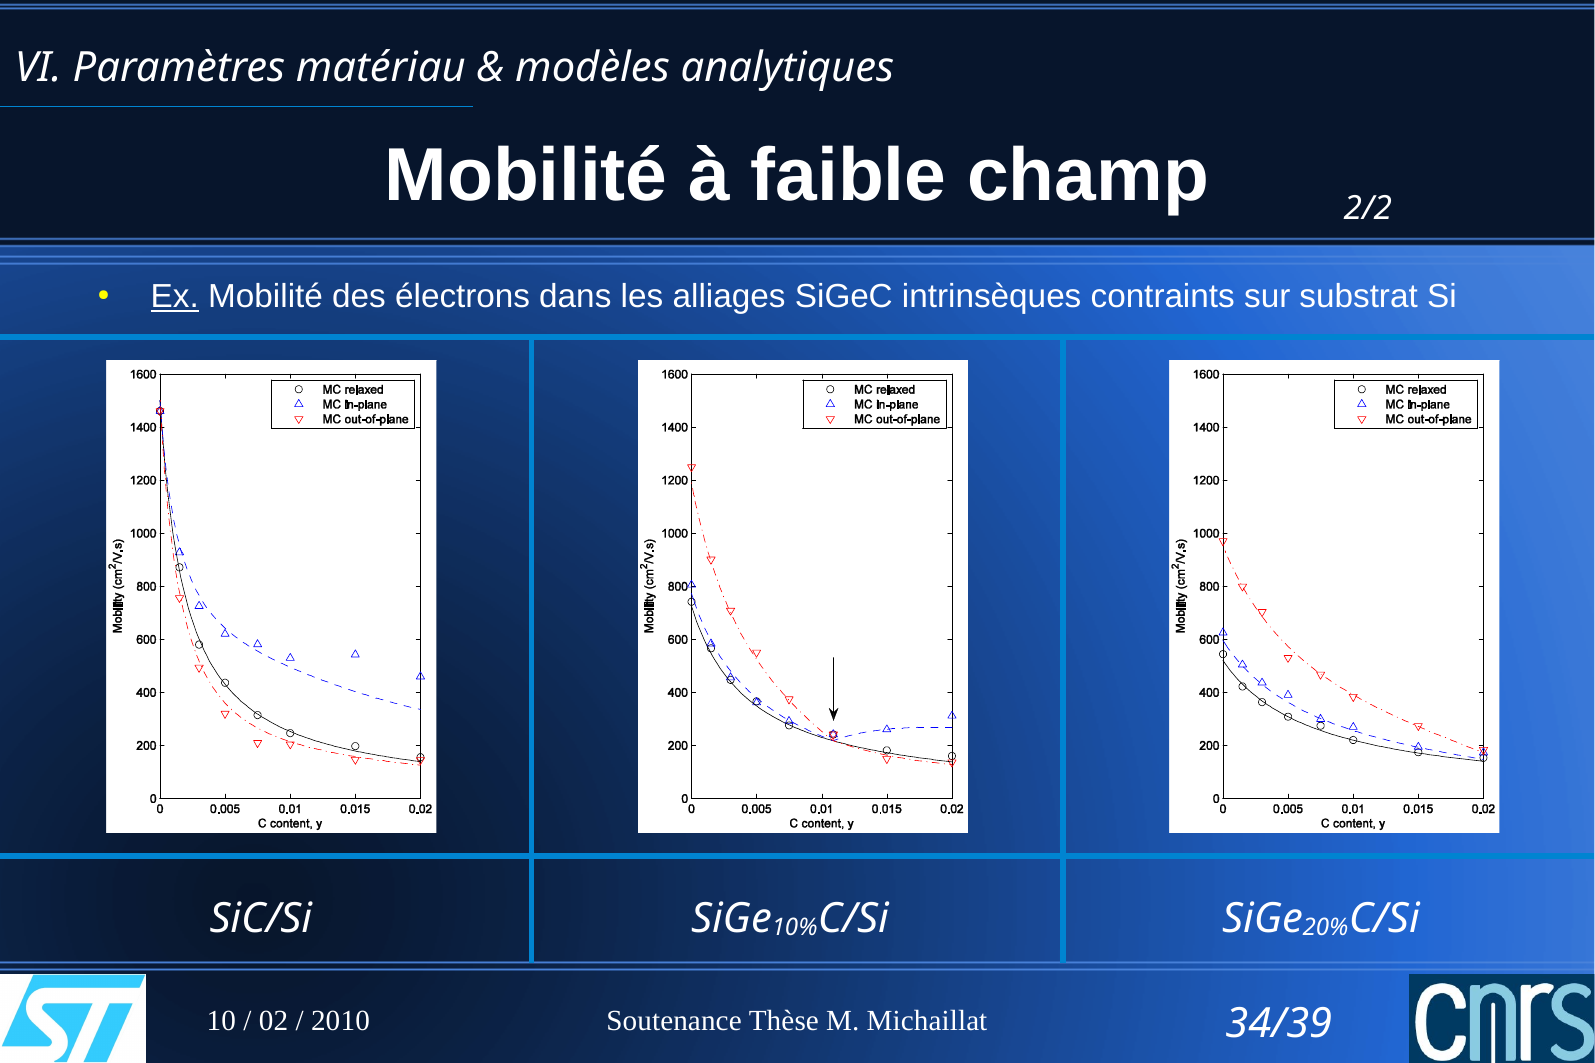

VI. Paramètres matériau & modèles analytiques
# Mobilité à faible champ
2/2
Ex. Mobilité des électrons dans les alliages SiGeC intrinsèques contraints sur substrat Si
SiC/Si
SiGe10%C/Si
SiGe20%C/Si